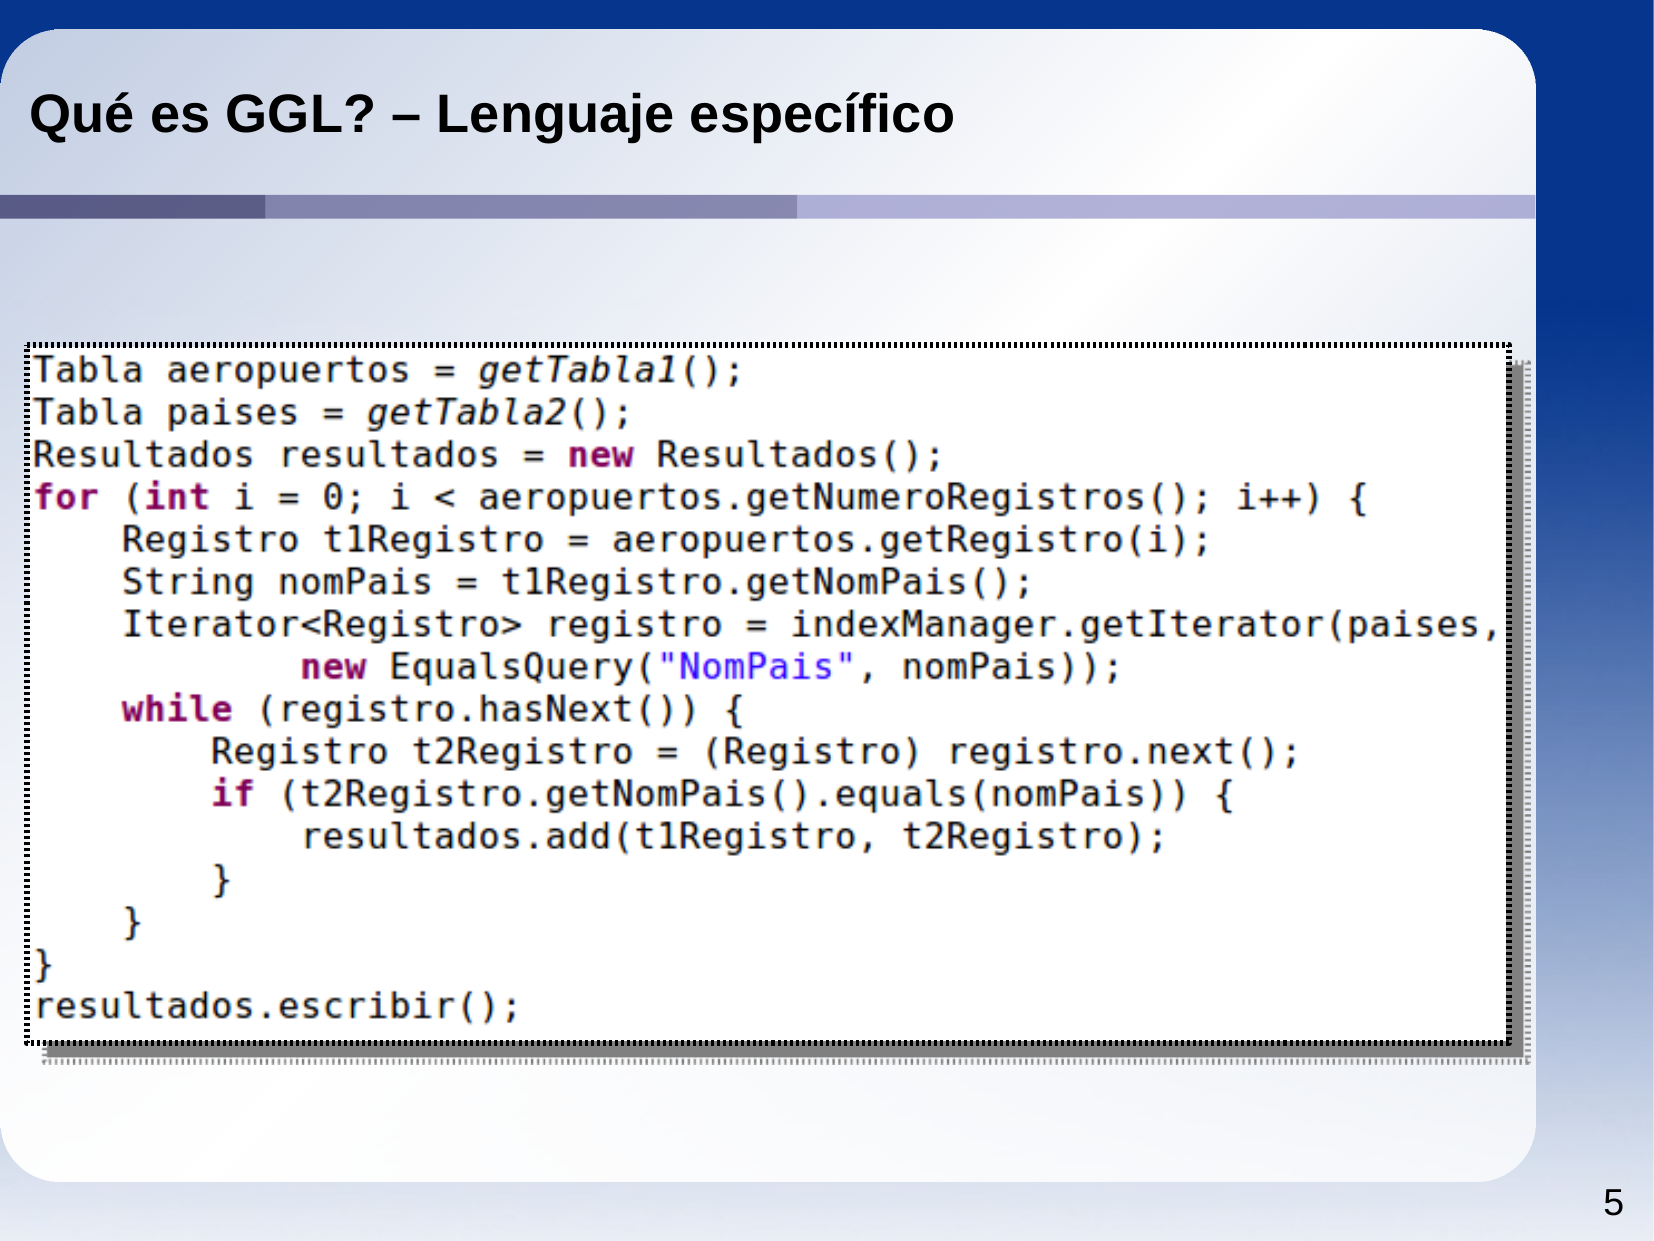

# Qué es GGL? – Lenguaje específico
5